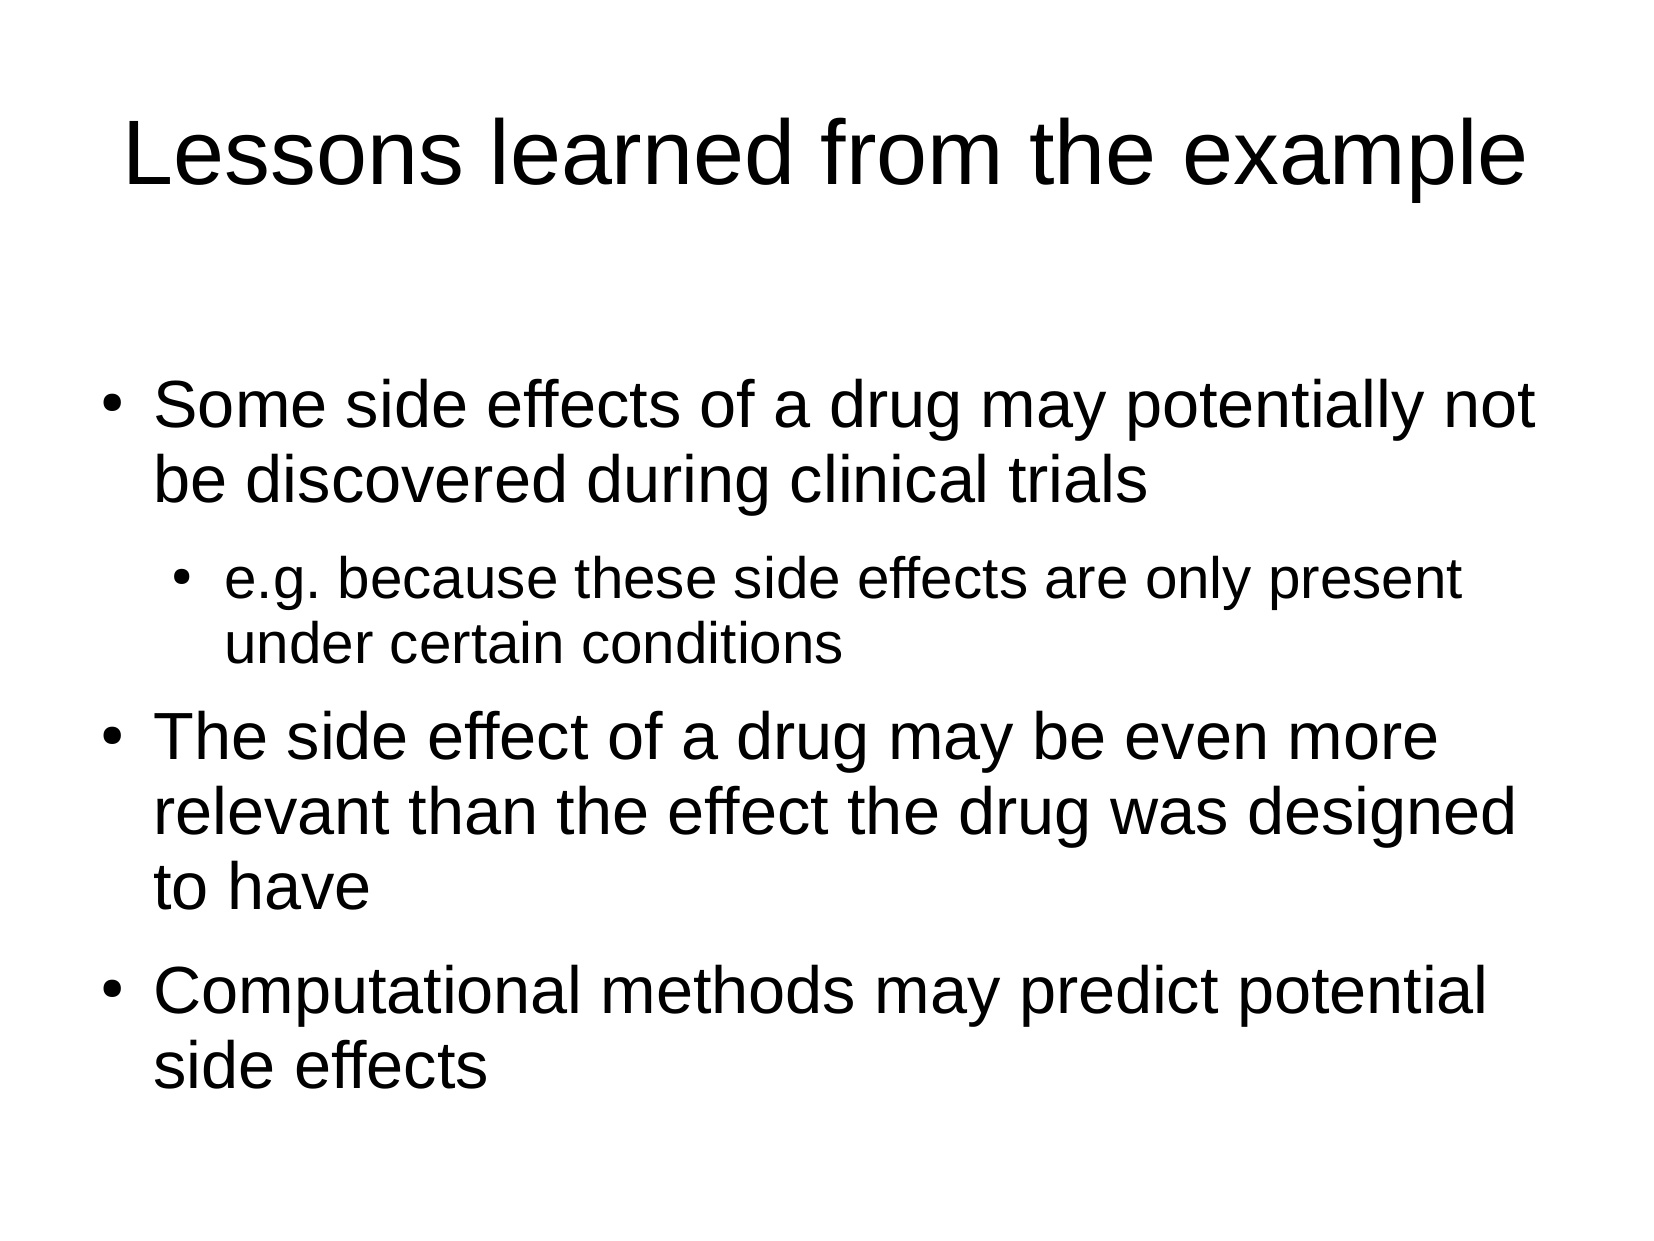

# Lessons learned from the example
Some side effects of a drug may potentially not be discovered during clinical trials
e.g. because these side effects are only present under certain conditions
The side effect of a drug may be even more relevant than the effect the drug was designed to have
Computational methods may predict potential side effects